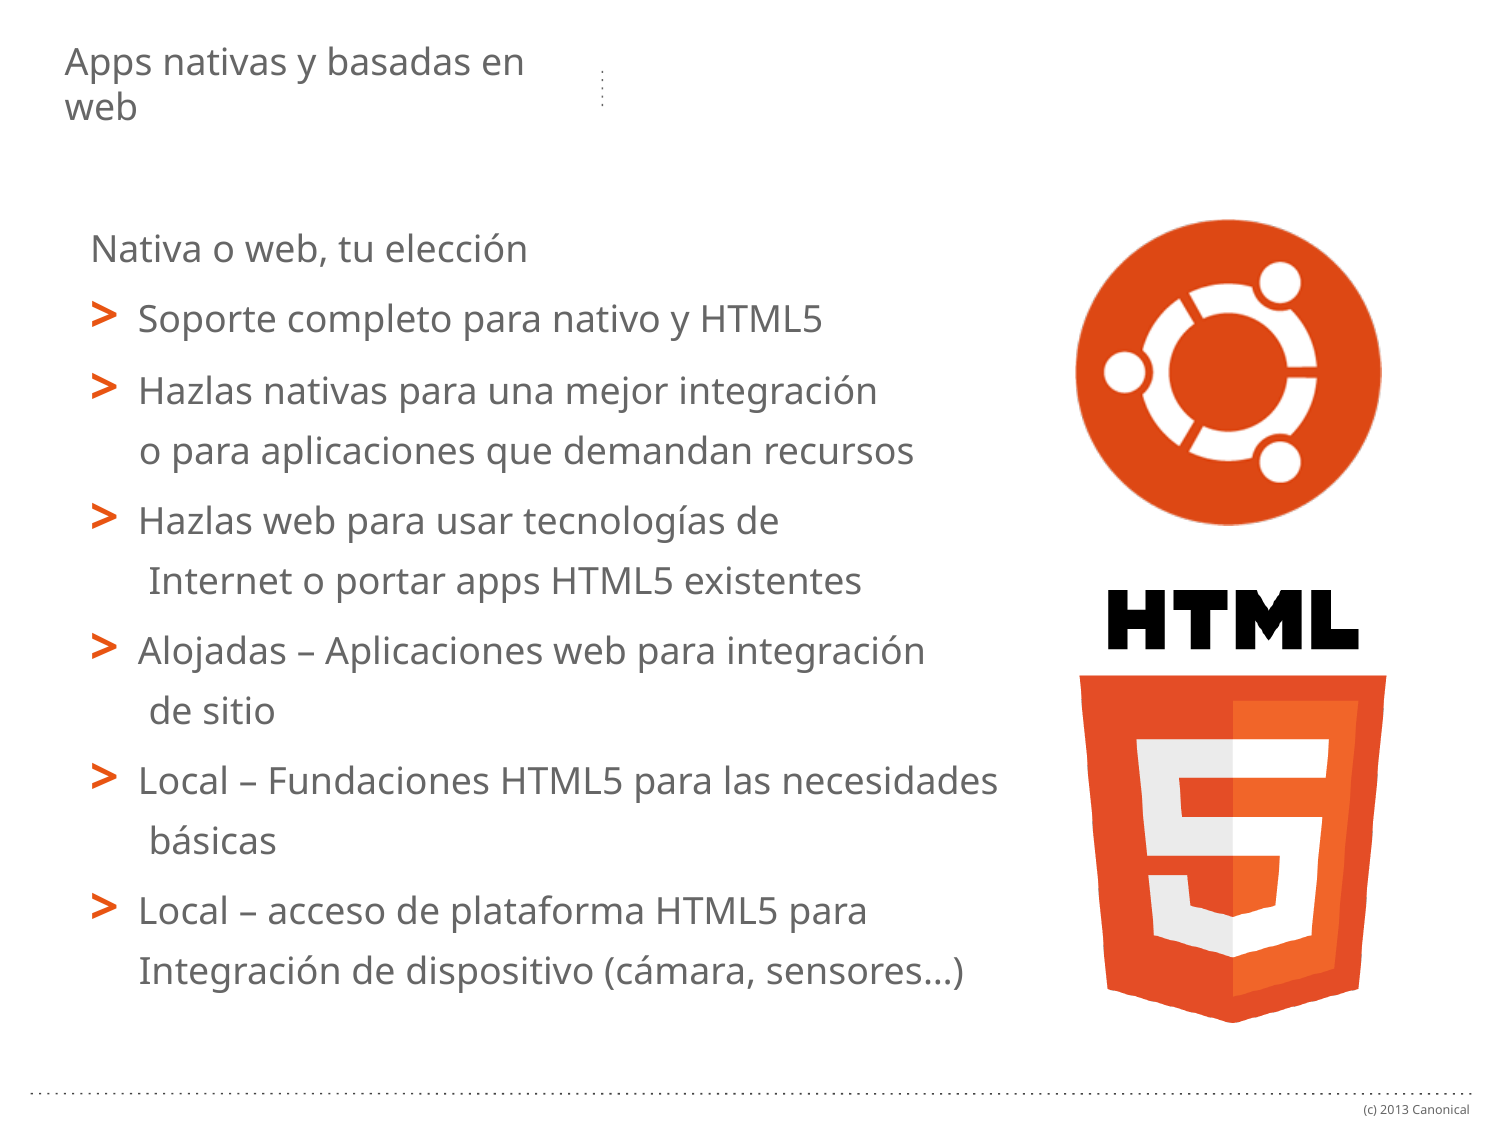

Apps nativas y basadas en web
# Nativa o web, tu elección
> Soporte completo para nativo y HTML5
> Hazlas nativas para una mejor integración
 o para aplicaciones que demandan recursos
> Hazlas web para usar tecnologías de
 Internet o portar apps HTML5 existentes
> Alojadas – Aplicaciones web para integración
 de sitio
> Local – Fundaciones HTML5 para las necesidades
 básicas
> Local – acceso de plataforma HTML5 para
 Integración de dispositivo (cámara, sensores…)
(c) 2013 Canonical